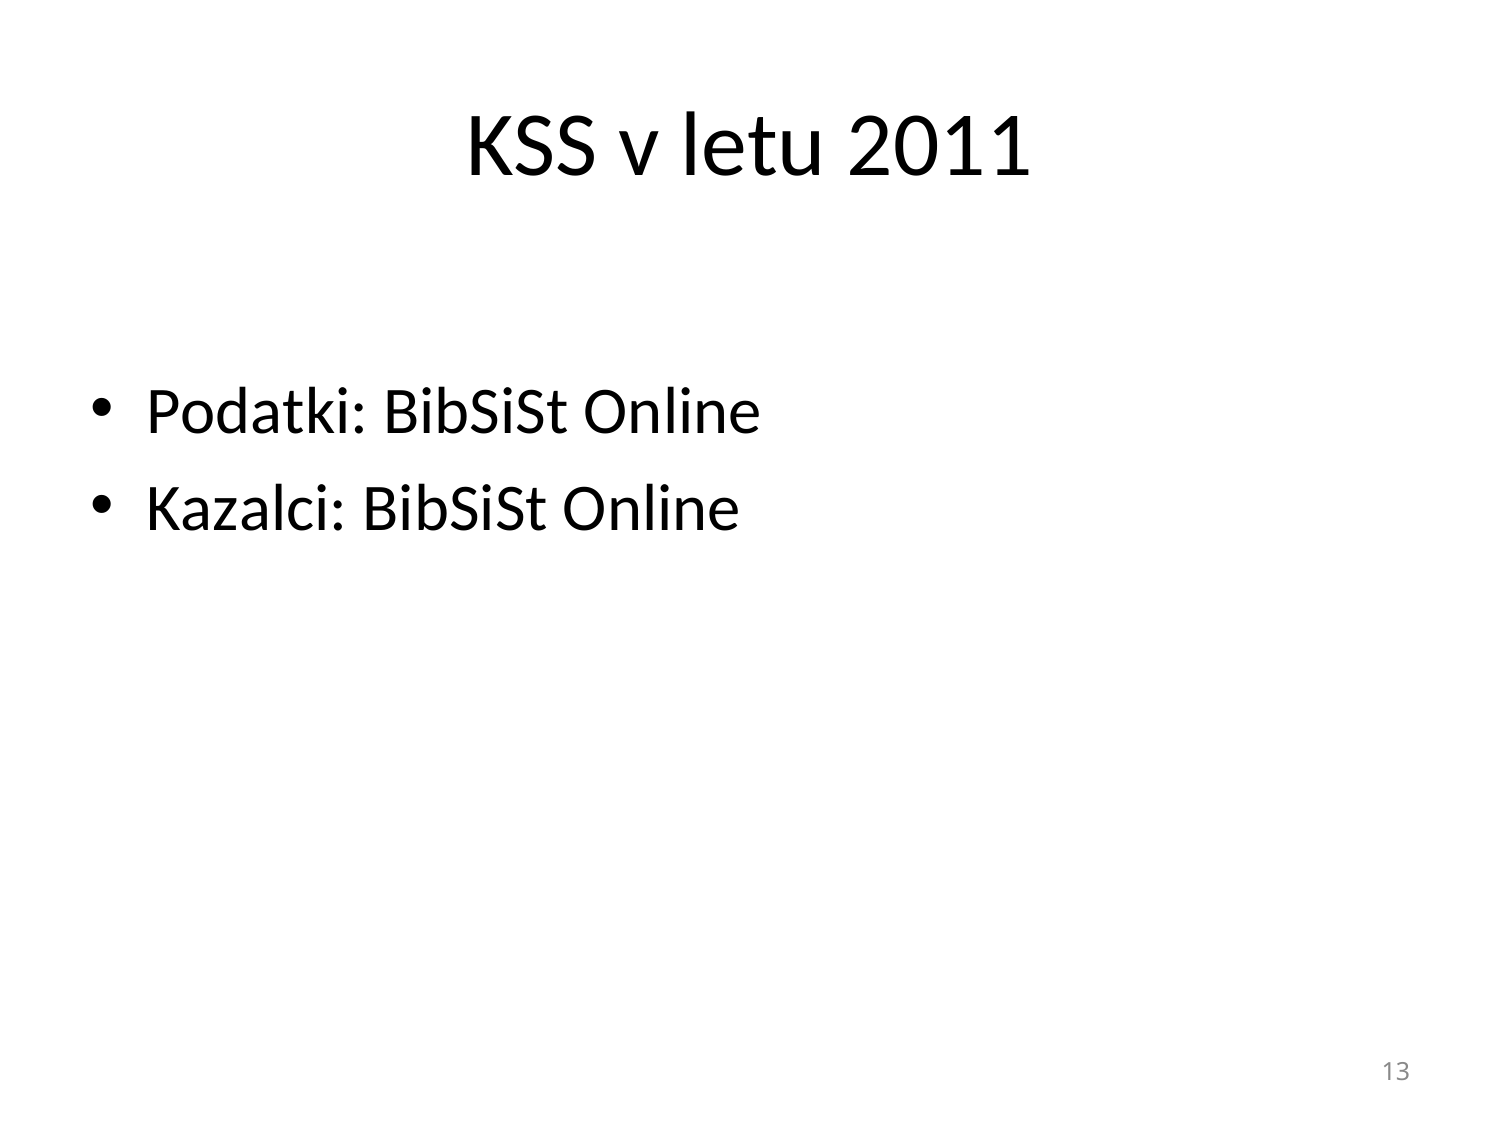

# KSS v letu 2011
Podatki: BibSiSt Online
Kazalci: BibSiSt Online